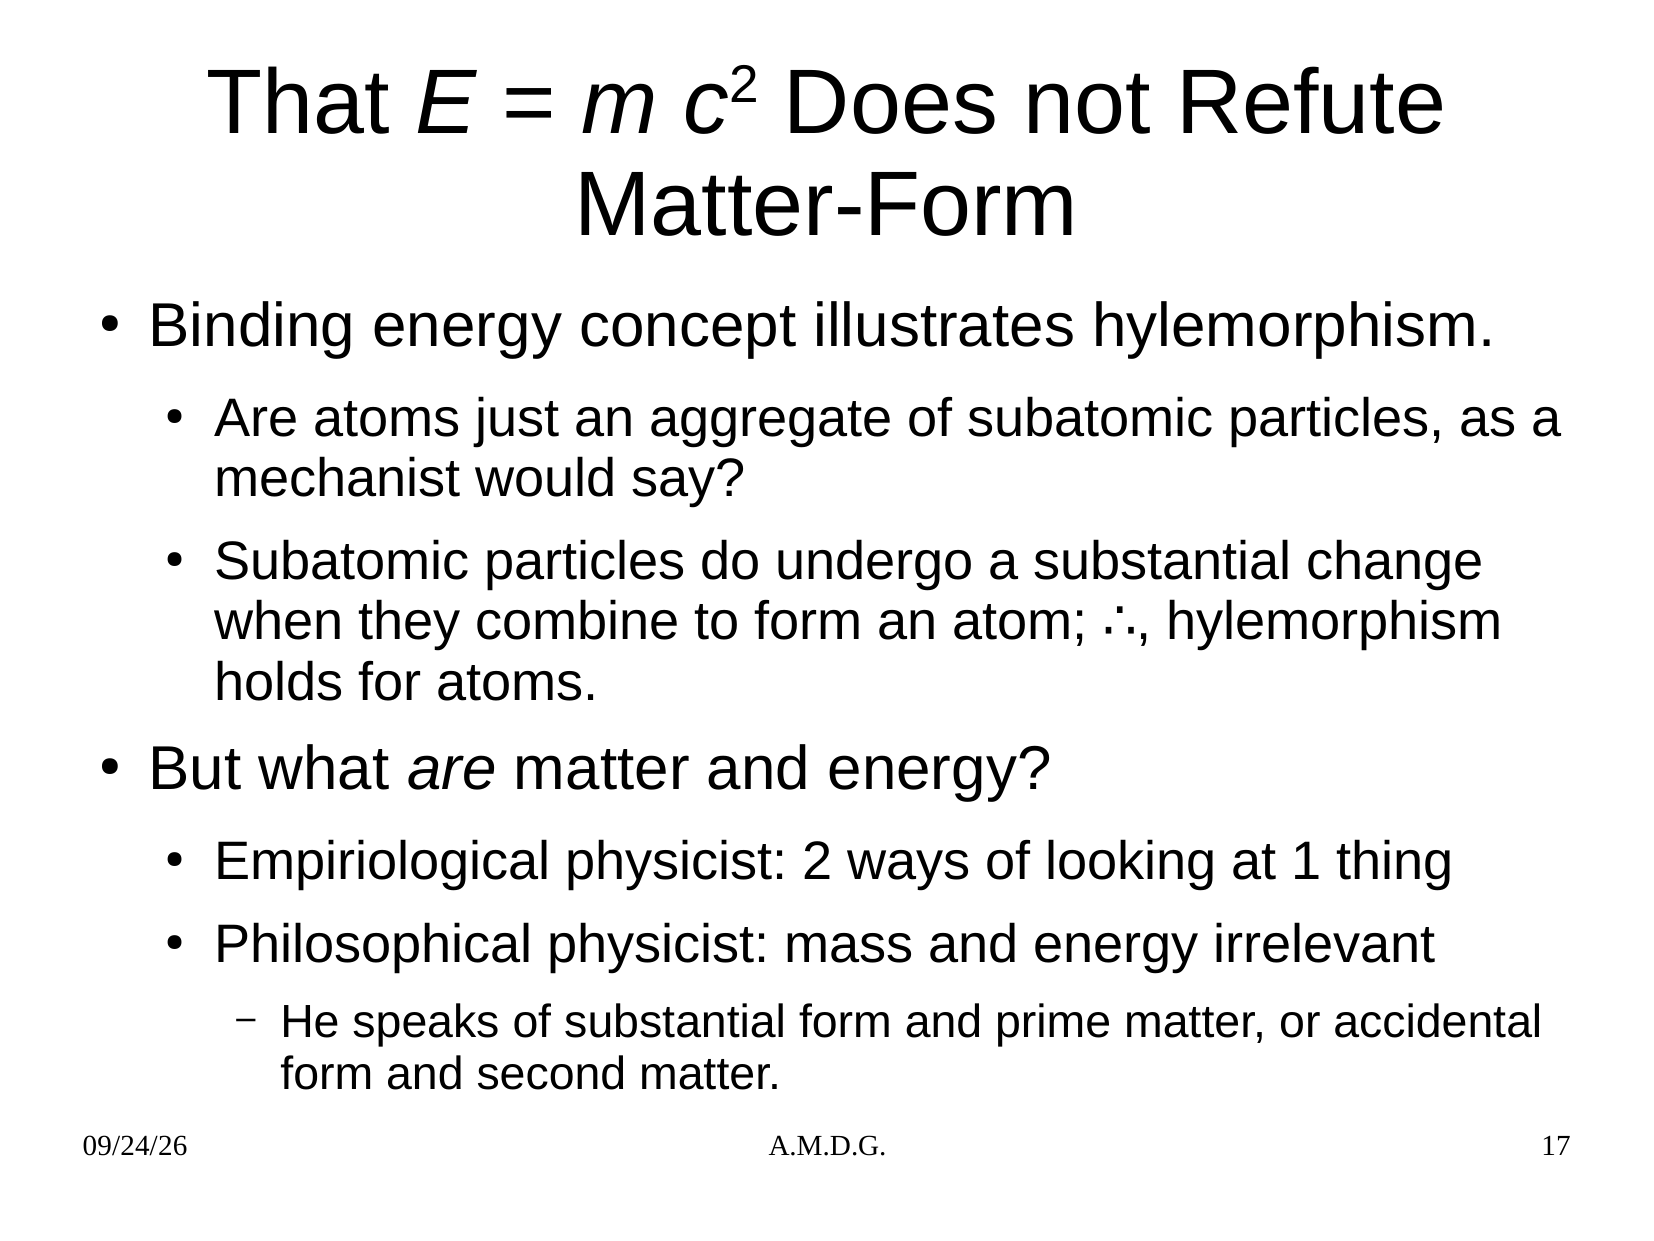

# That E = m c2 Does not Refute Matter-Form
Binding energy concept illustrates hylemorphism.
Are atoms just an aggregate of subatomic particles, as a mechanist would say?
Subatomic particles do undergo a substantial change when they combine to form an atom; ∴, hylemorphism holds for atoms.
But what are matter and energy?
Empiriological physicist: 2 ways of looking at 1 thing
Philosophical physicist: mass and energy irrelevant
He speaks of substantial form and prime matter, or accidental form and second matter.
`
A.M.D.G.
17